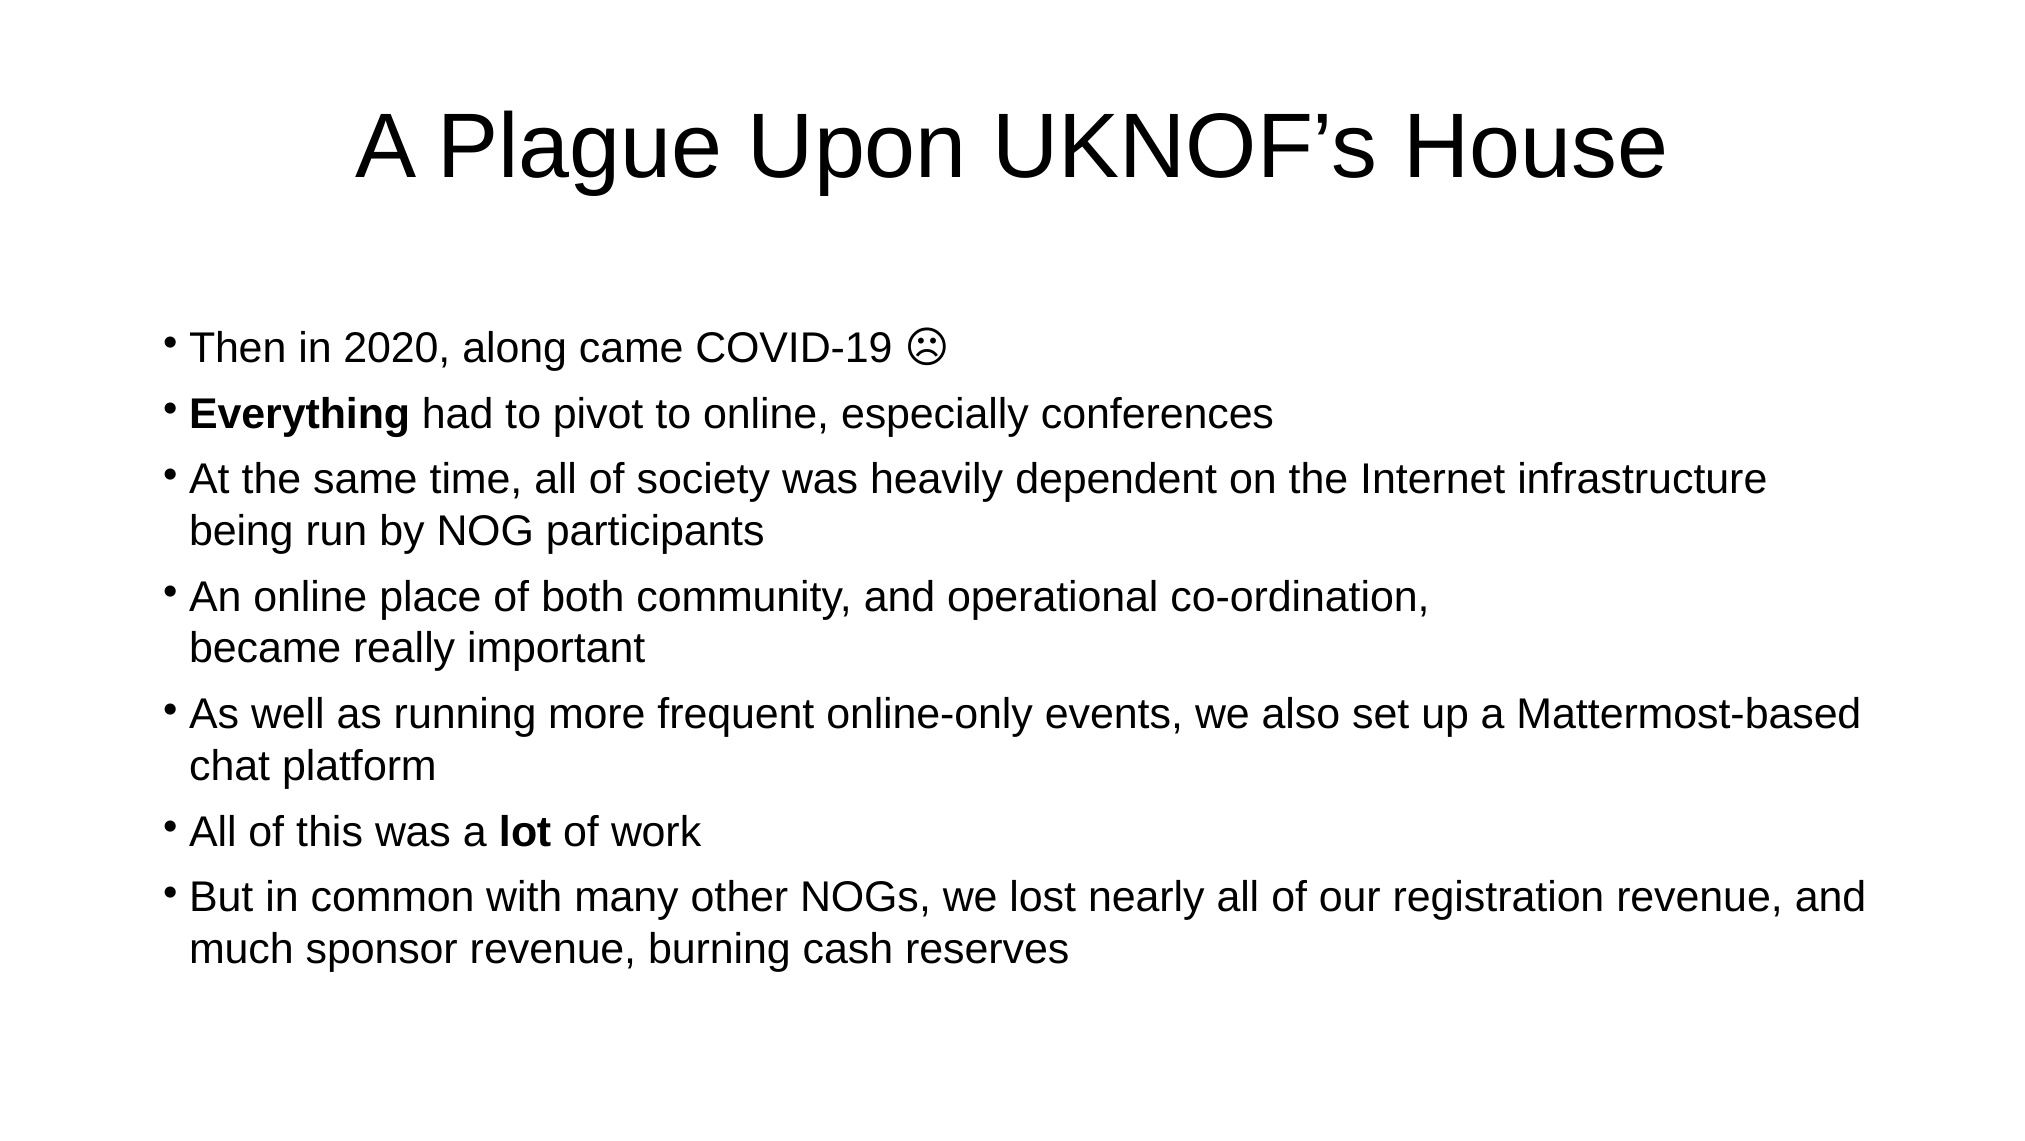

# A Plague Upon UKNOF’s House
zz
Then in 2020, along came COVID-19 ☹
Everything had to pivot to online, especially conferences
At the same time, all of society was heavily dependent on the Internet infrastructure being run by NOG participants
An online place of both community, and operational co-ordination,
became really important
As well as running more frequent online-only events, we also set up a Mattermost-based chat platform
All of this was a lot of work
But in common with many other NOGs, we lost nearly all of our registration revenue, and much sponsor revenue, burning cash reserves